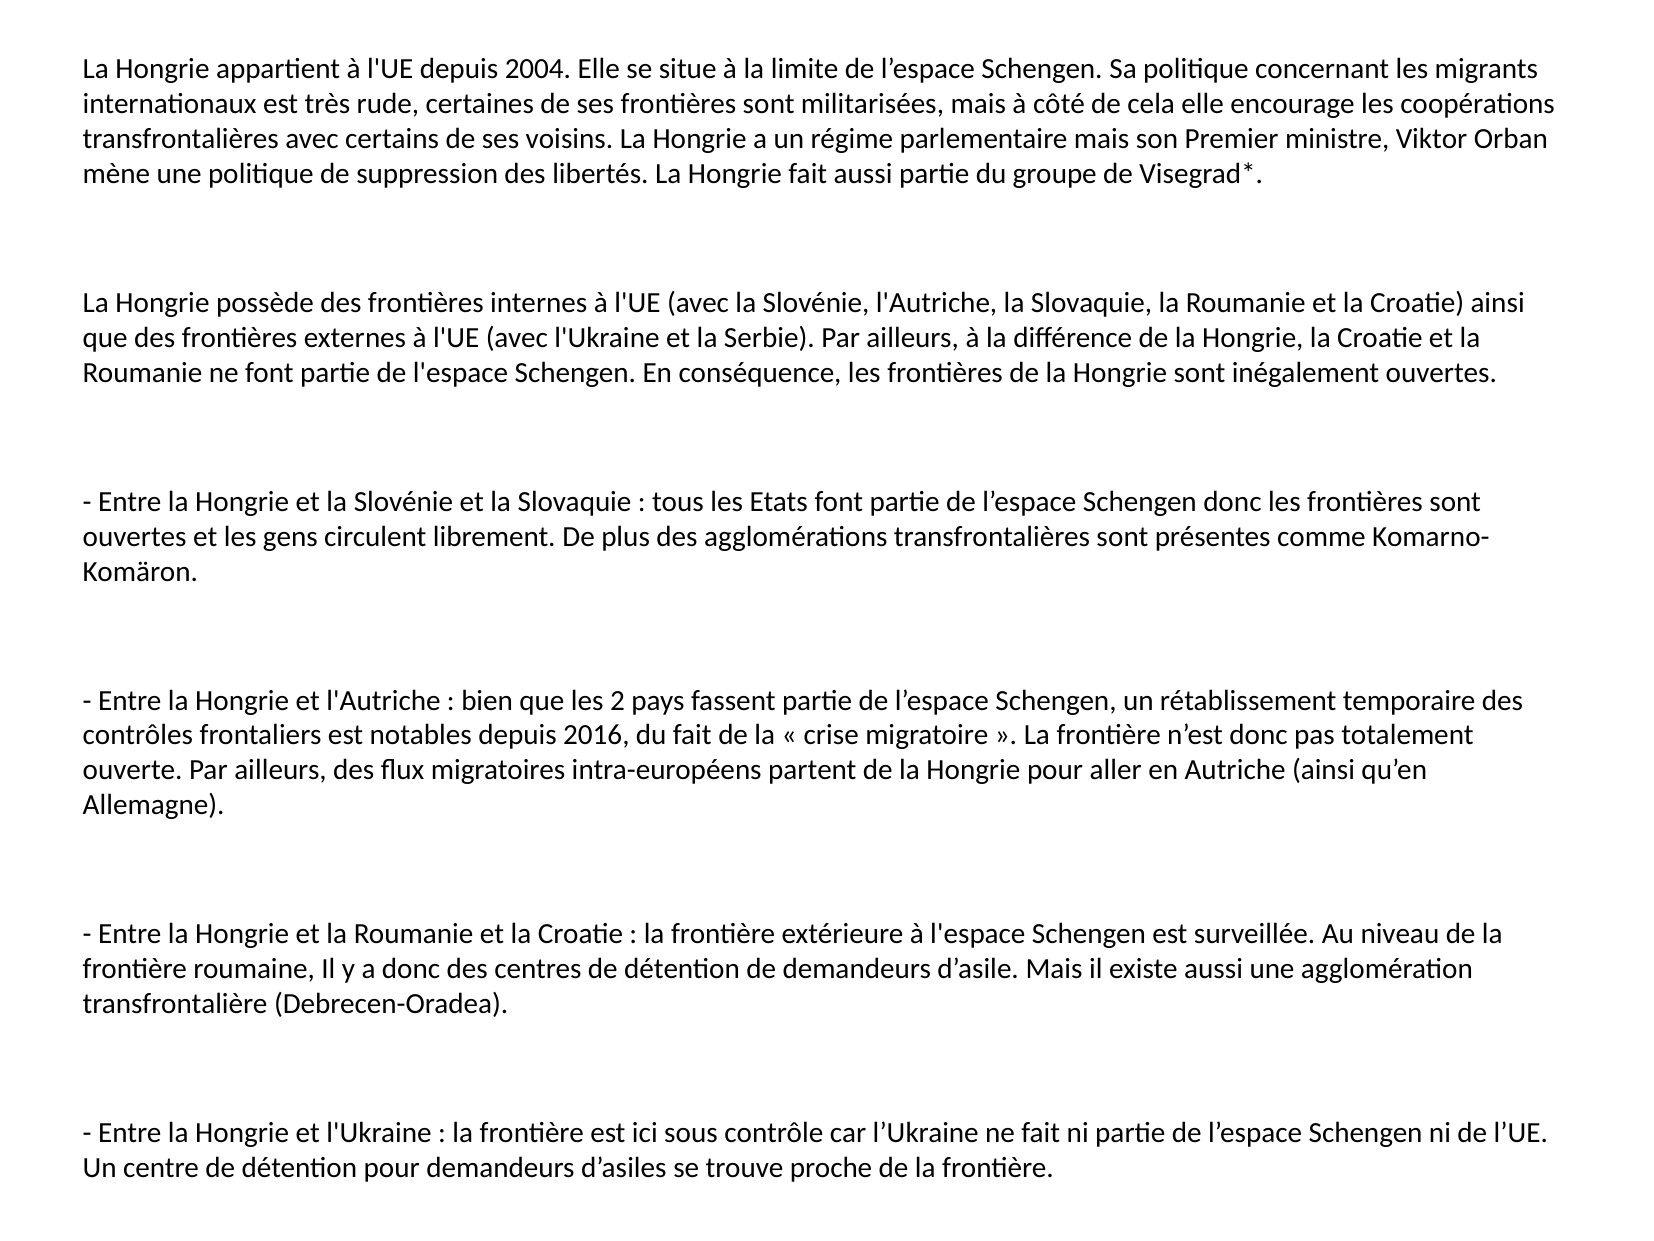

# La Hongrie appartient à l'UE depuis 2004. Elle se situe à la limite de l’espace Schengen. Sa politique concernant les migrants internationaux est très rude, certaines de ses frontières sont militarisées, mais à côté de cela elle encourage les coopérations transfrontalières avec certains de ses voisins. La Hongrie a un régime parlementaire mais son Premier ministre, Viktor Orban mène une politique de suppression des libertés. La Hongrie fait aussi partie du groupe de Visegrad*.
La Hongrie possède des frontières internes à l'UE (avec la Slovénie, l'Autriche, la Slovaquie, la Roumanie et la Croatie) ainsi que des frontières externes à l'UE (avec l'Ukraine et la Serbie). Par ailleurs, à la différence de la Hongrie, la Croatie et la Roumanie ne font partie de l'espace Schengen. En conséquence, les frontières de la Hongrie sont inégalement ouvertes.
- Entre la Hongrie et la Slovénie et la Slovaquie : tous les Etats font partie de l’espace Schengen donc les frontières sont ouvertes et les gens circulent librement. De plus des agglomérations transfrontalières sont présentes comme Komarno-Komäron.
- Entre la Hongrie et l'Autriche : bien que les 2 pays fassent partie de l’espace Schengen, un rétablissement temporaire des contrôles frontaliers est notables depuis 2016, du fait de la « crise migratoire ». La frontière n’est donc pas totalement ouverte. Par ailleurs, des flux migratoires intra-européens partent de la Hongrie pour aller en Autriche (ainsi qu’en Allemagne).
- Entre la Hongrie et la Roumanie et la Croatie : la frontière extérieure à l'espace Schengen est surveillée. Au niveau de la frontière roumaine, Il y a donc des centres de détention de demandeurs d’asile. Mais il existe aussi une agglomération transfrontalière (Debrecen-Oradea).
- Entre la Hongrie et l'Ukraine : la frontière est ici sous contrôle car l’Ukraine ne fait ni partie de l’espace Schengen ni de l’UE. Un centre de détention pour demandeurs d’asiles se trouve proche de la frontière.
- Entre la Hongrie et la Serbie : la frontière est fermée ; Il s’agit de la seule frontière militarisée de la Hongrie, depuis 2015-2017 ; trois centres de détention de demandeurs d’asile sont proches de la frontière.